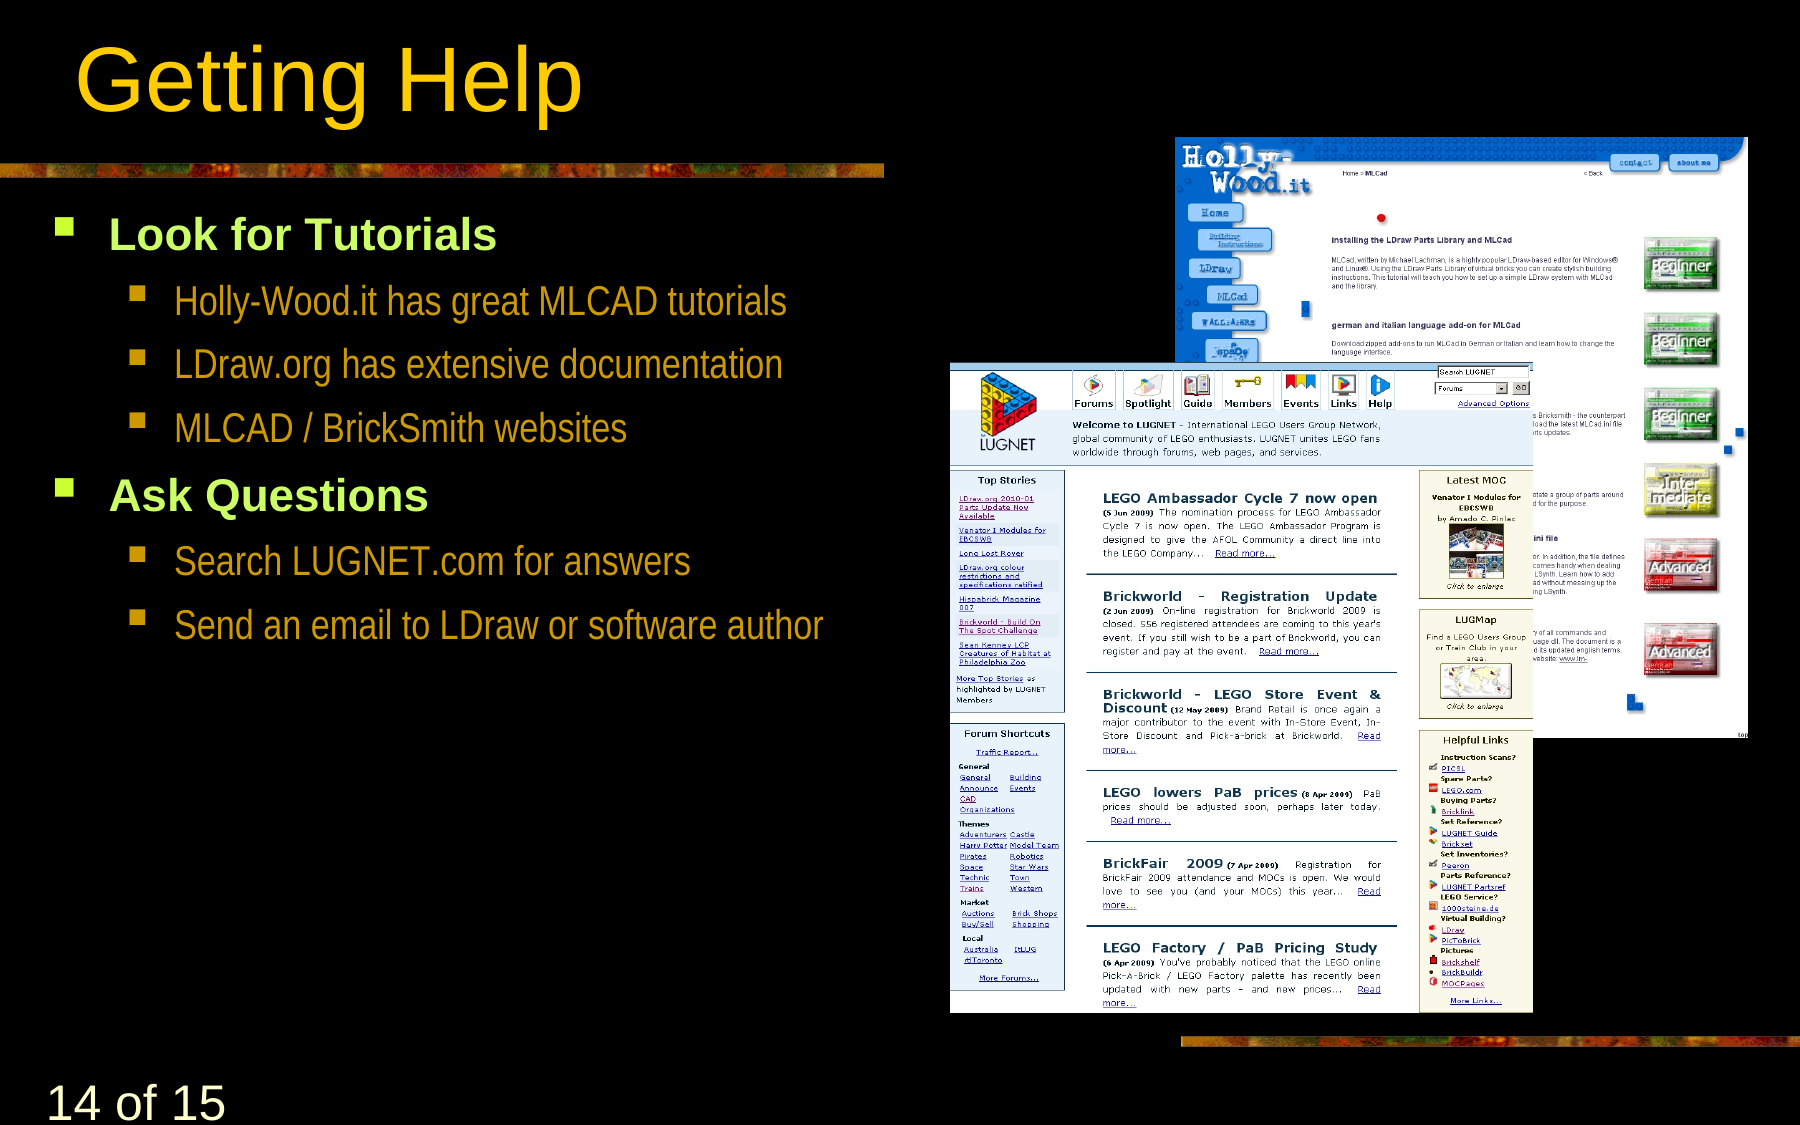

# Getting Help
Look for Tutorials
Holly-Wood.it has great MLCAD tutorials
LDraw.org has extensive documentation
MLCAD / BrickSmith websites
Ask Questions
Search LUGNET.com for answers
Send an email to LDraw or software author